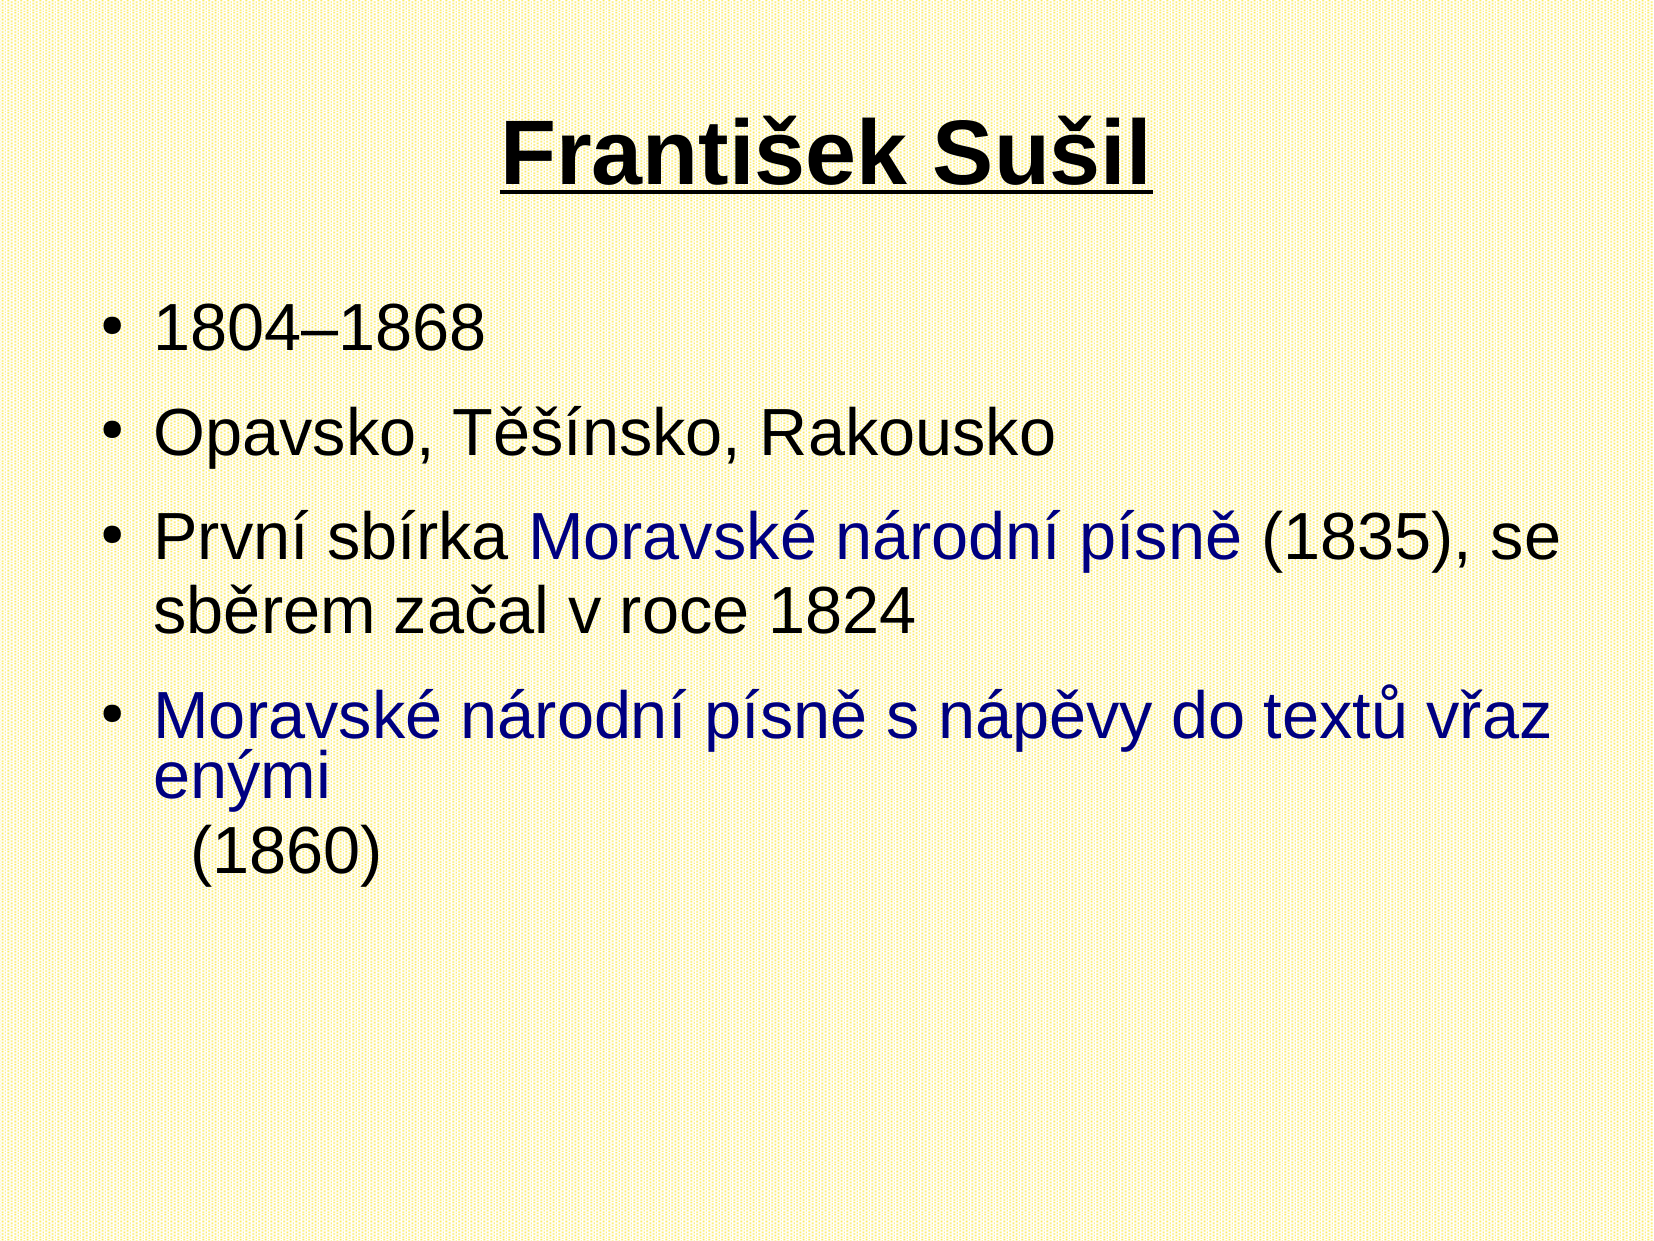

# František Sušil
1804–1868
Opavsko, Těšínsko, Rakousko
První sbírka Moravské národní písně (1835), se sběrem začal v roce 1824
Moravské národní písně s nápěvy do textů vřazenými (1860)